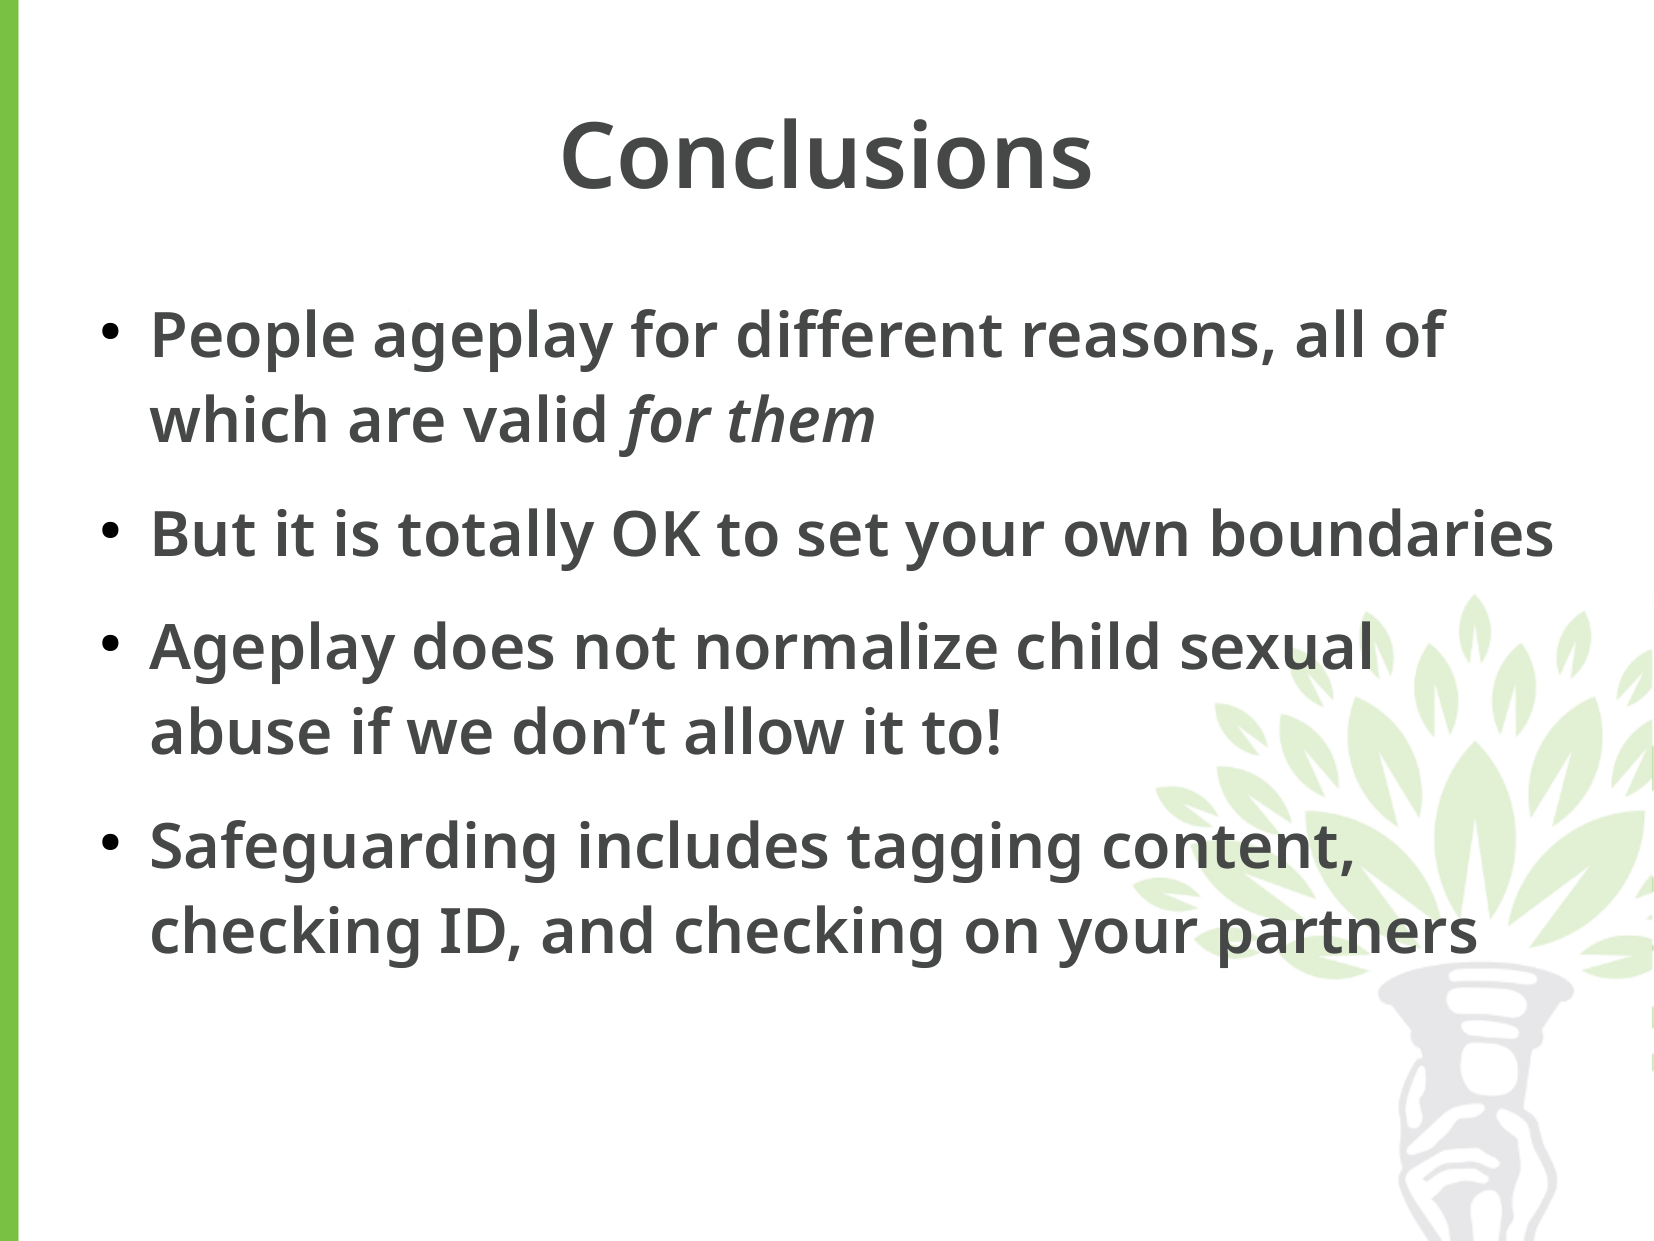

# Conclusions
People ageplay for different reasons, all of which are valid for them
But it is totally OK to set your own boundaries
Ageplay does not normalize child sexual abuse if we don’t allow it to!
Safeguarding includes tagging content, checking ID, and checking on your partners